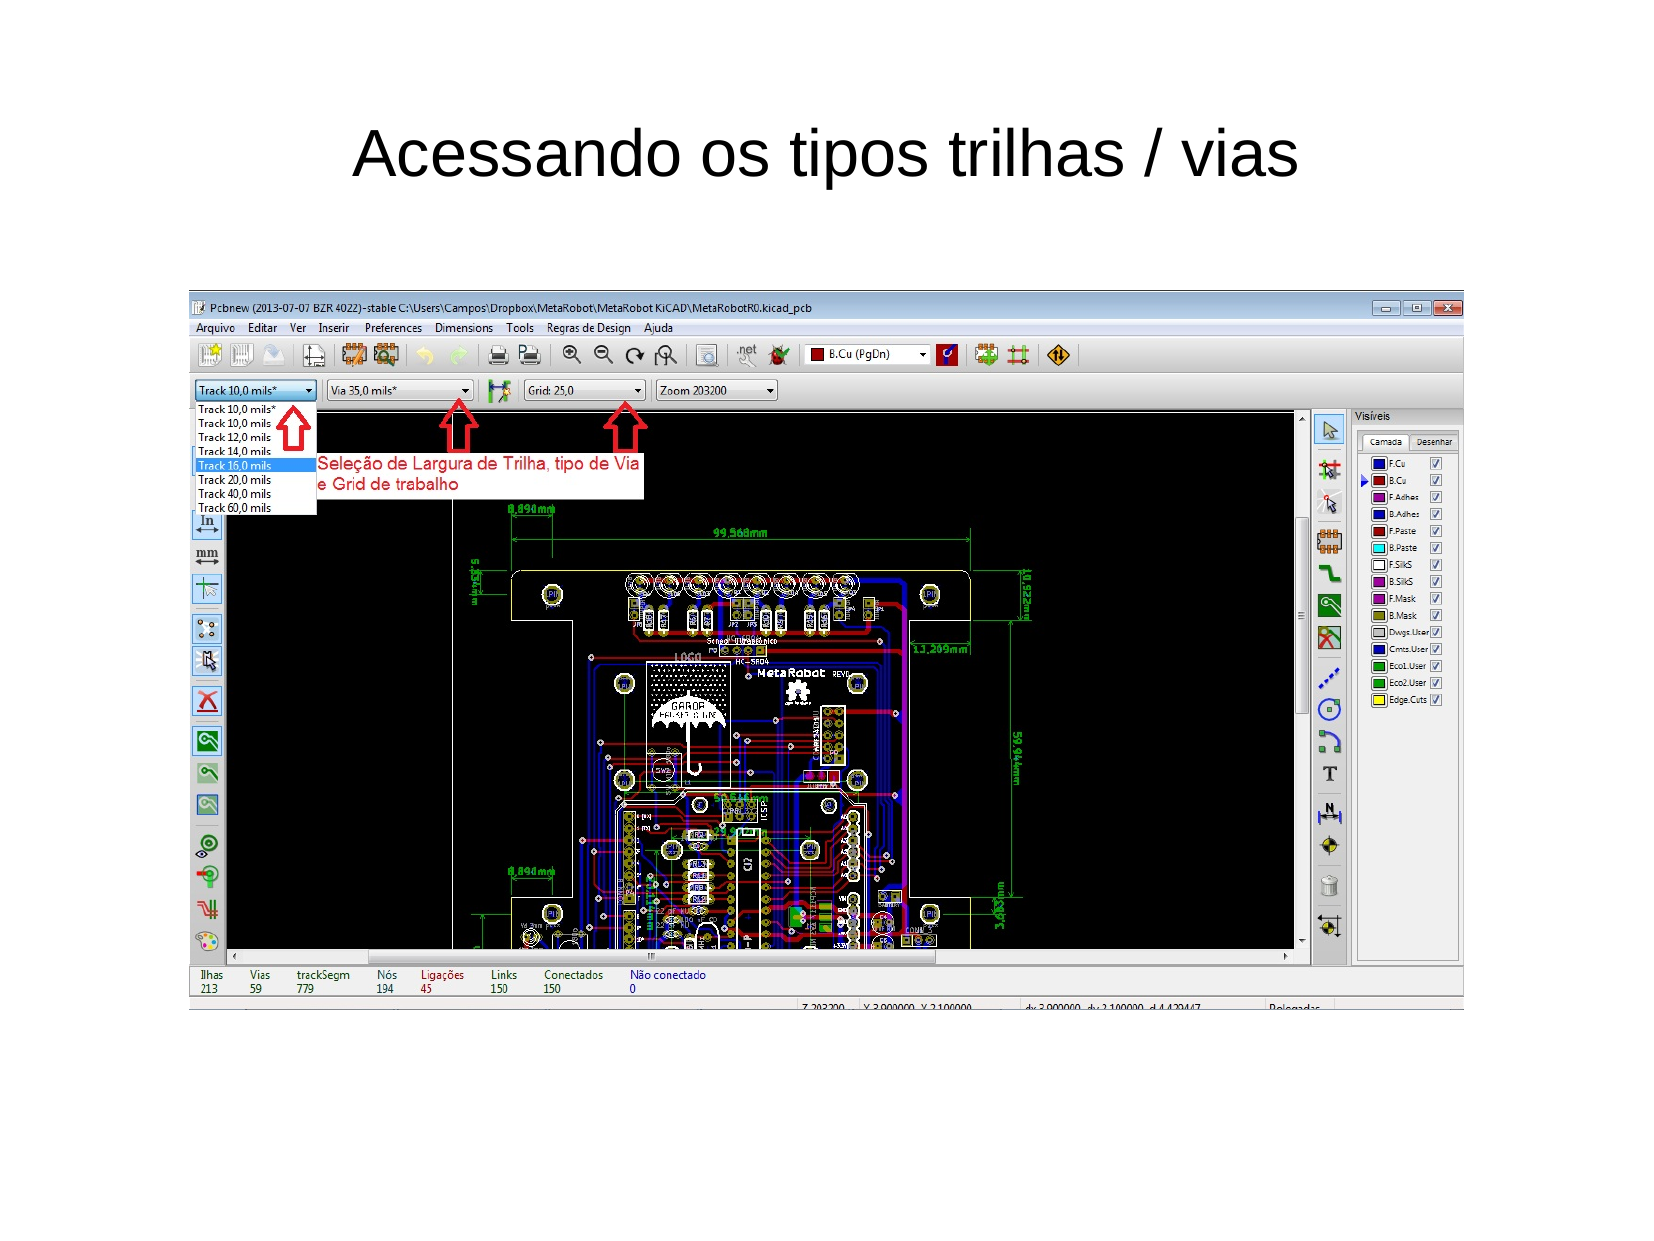

# Acessando os tipos trilhas / vias